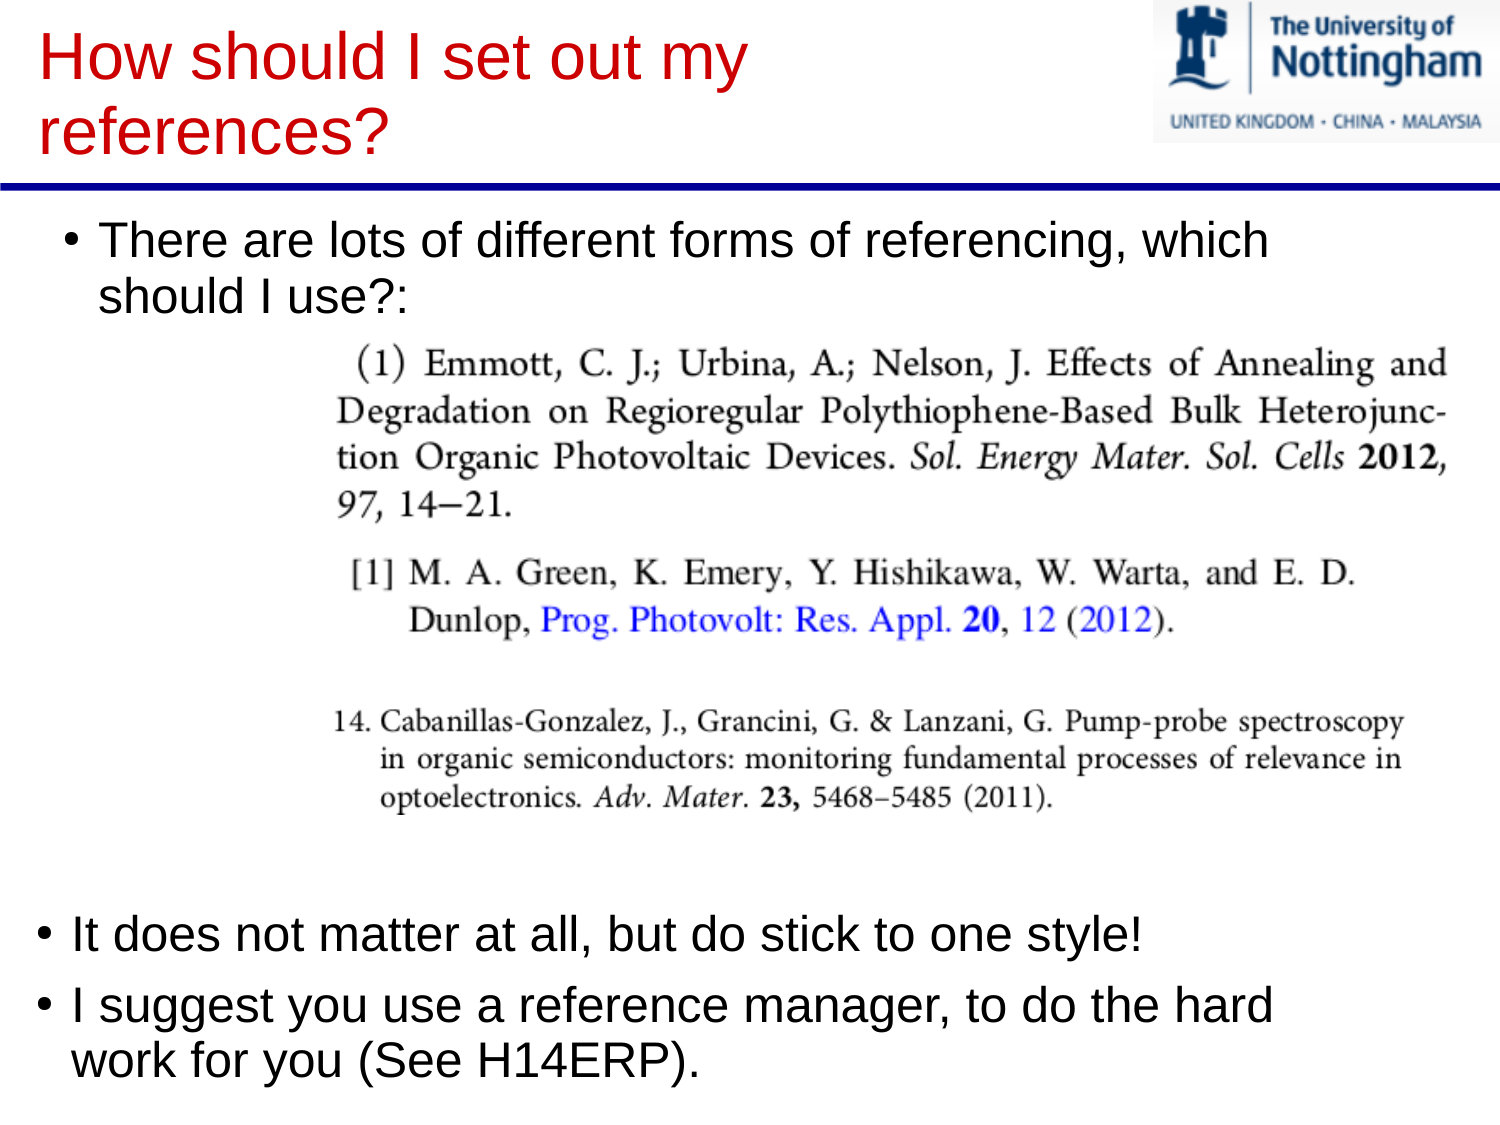

How should I set out my references?
There are lots of different forms of referencing, which should I use?:
It does not matter at all, but do stick to one style!
I suggest you use a reference manager, to do the hard work for you (See H14ERP).